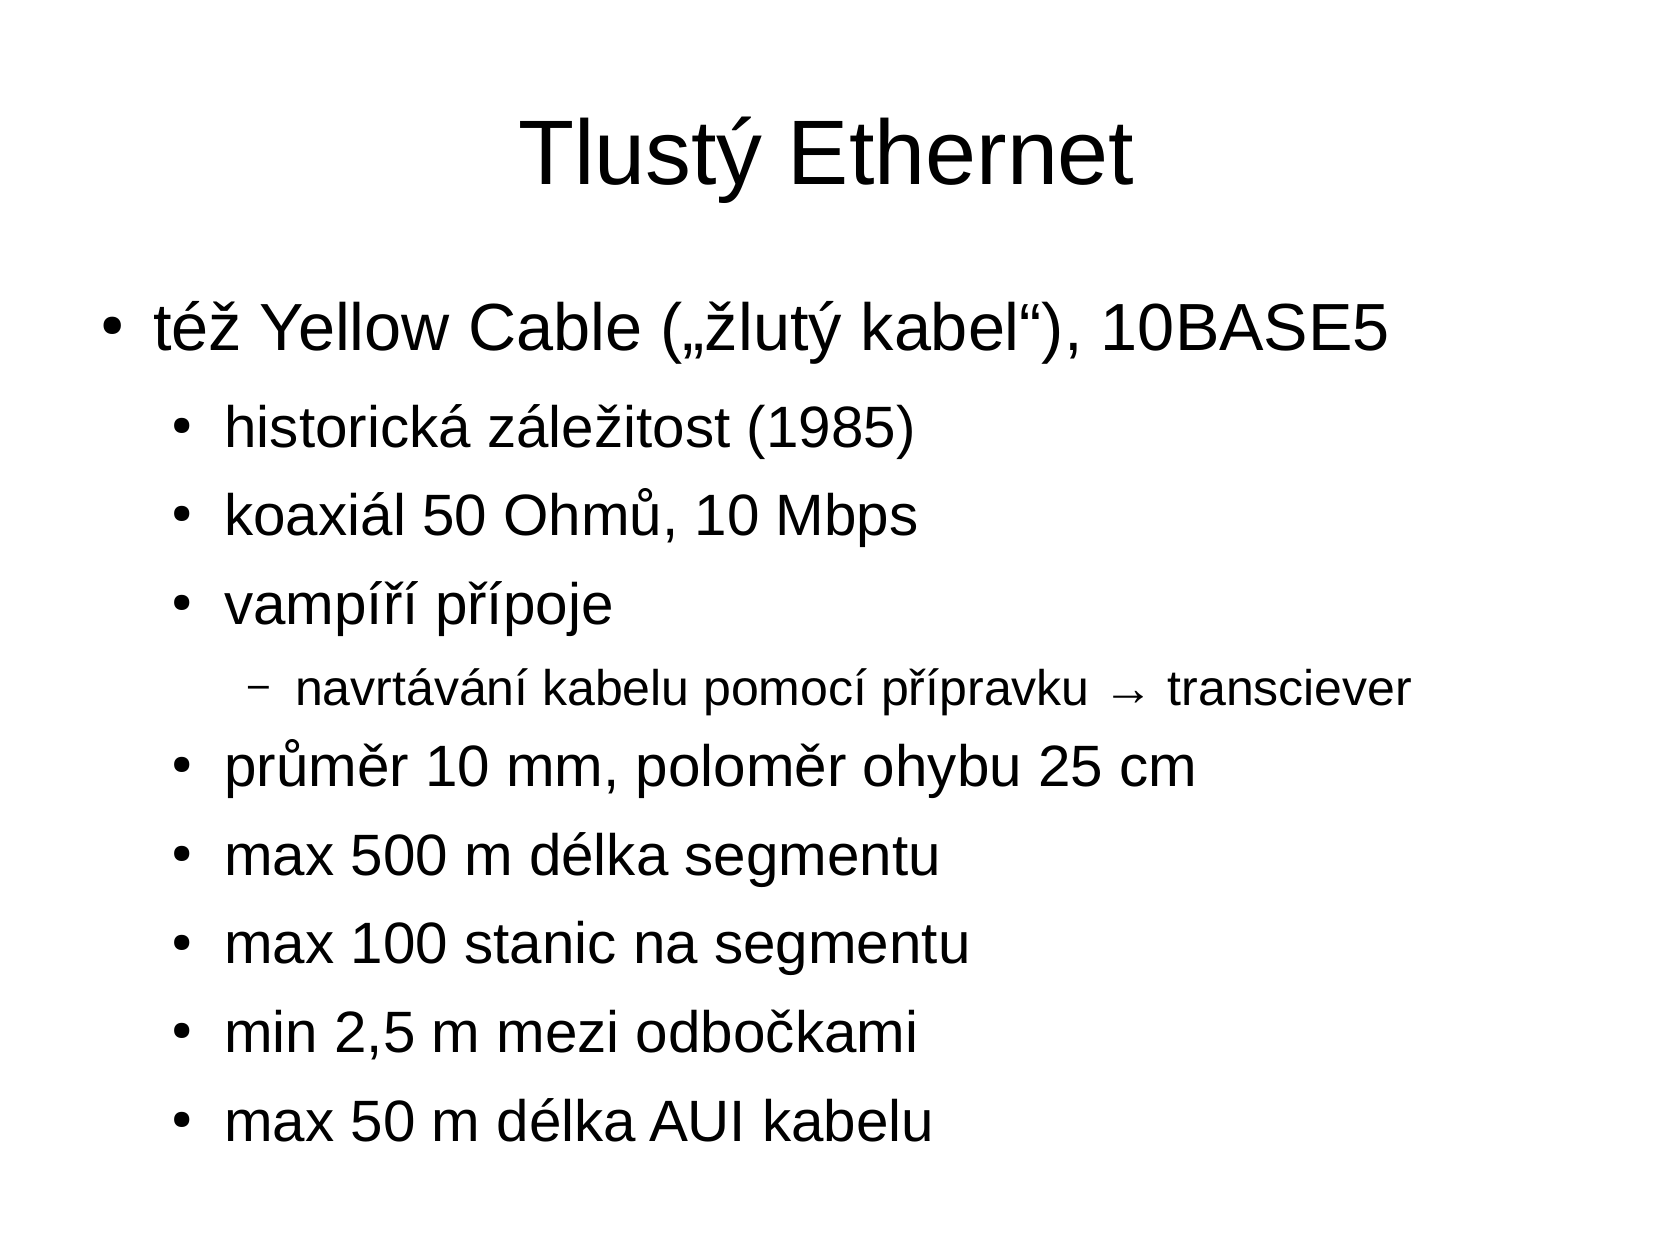

# Tlustý Ethernet
též Yellow Cable („žlutý kabel“), 10BASE5
historická záležitost (1985)
koaxiál 50 Ohmů, 10 Mbps
vampíří přípoje
navrtávání kabelu pomocí přípravku → transciever
průměr 10 mm, poloměr ohybu 25 cm
max 500 m délka segmentu
max 100 stanic na segmentu
min 2,5 m mezi odbočkami
max 50 m délka AUI kabelu